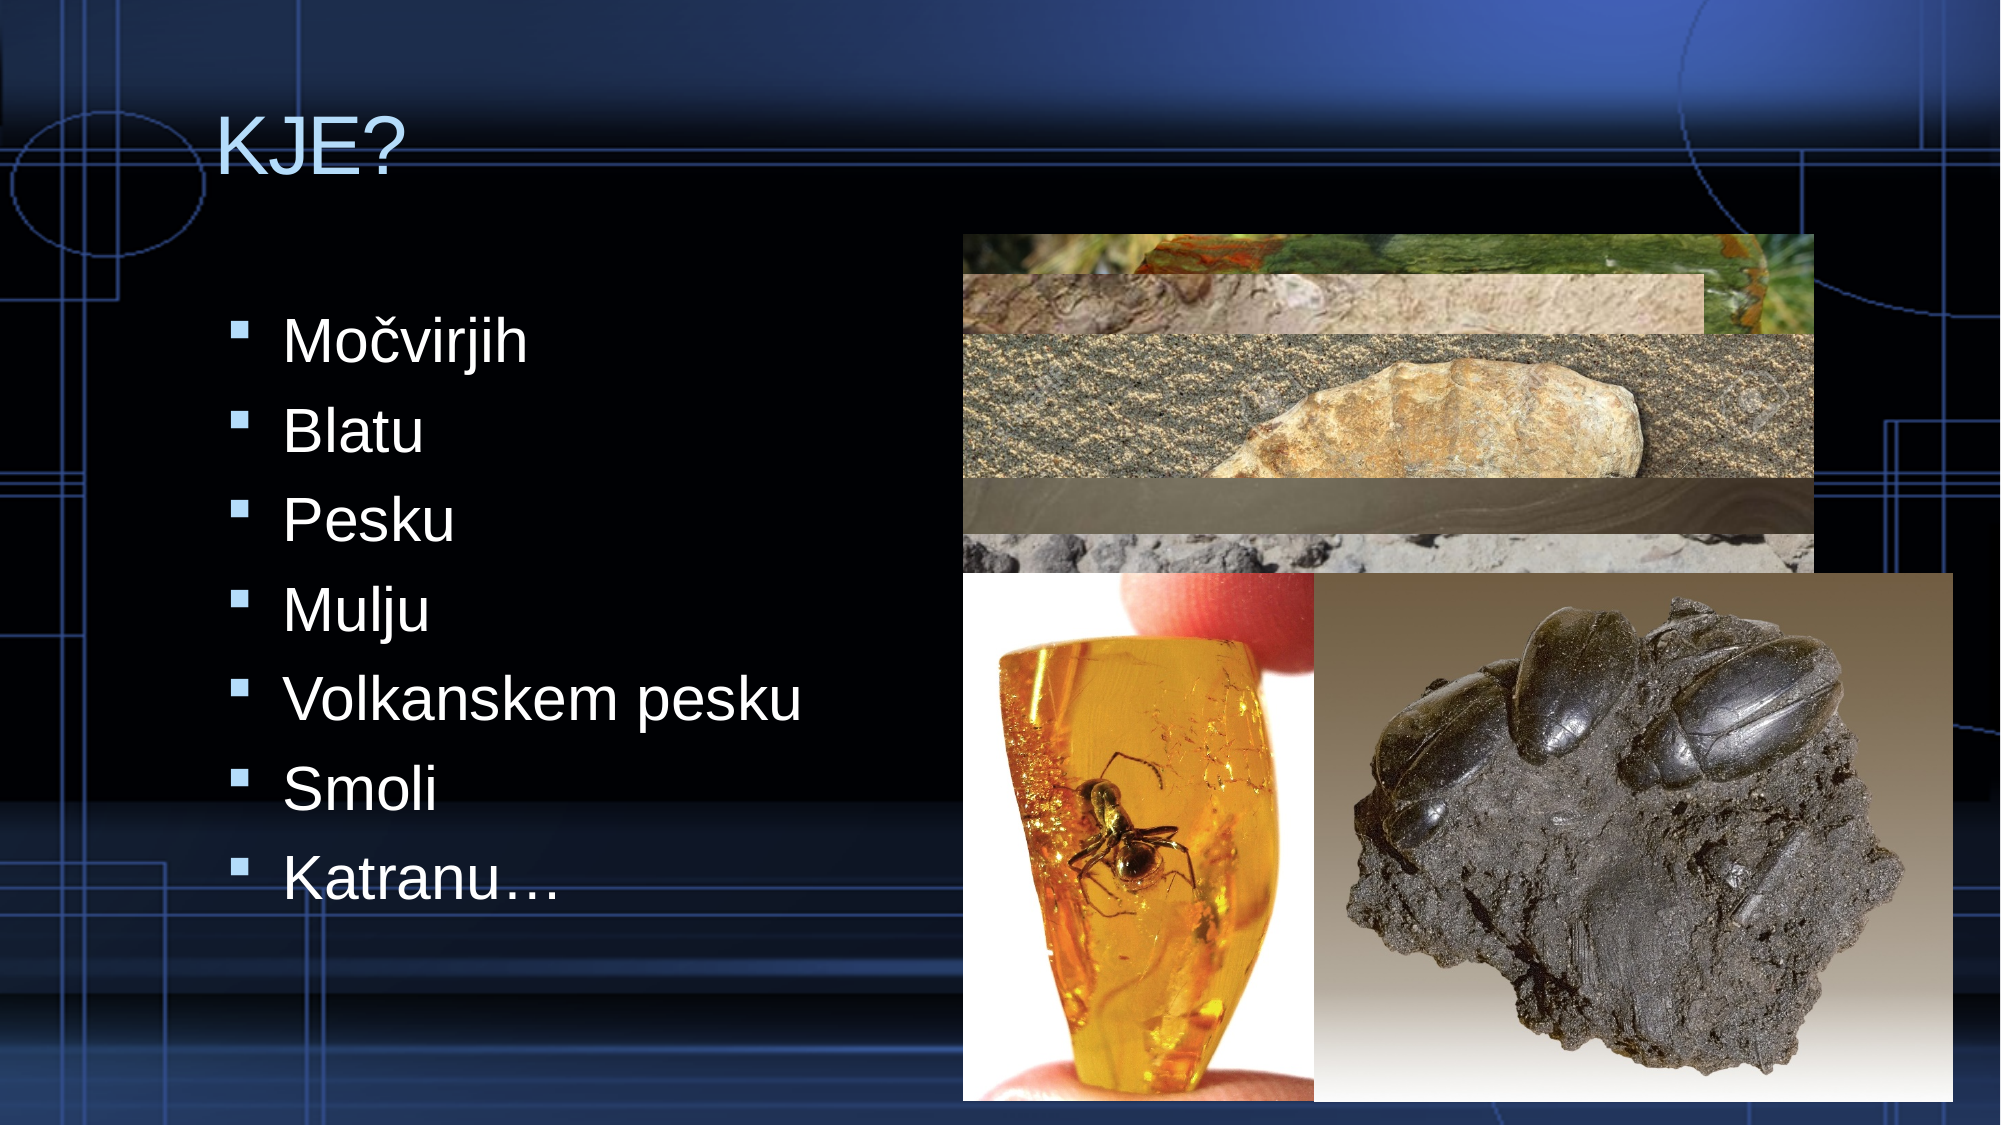

# KJE?
Močvirjih
Blatu
Pesku
Mulju
Volkanskem pesku
Smoli
Katranu…